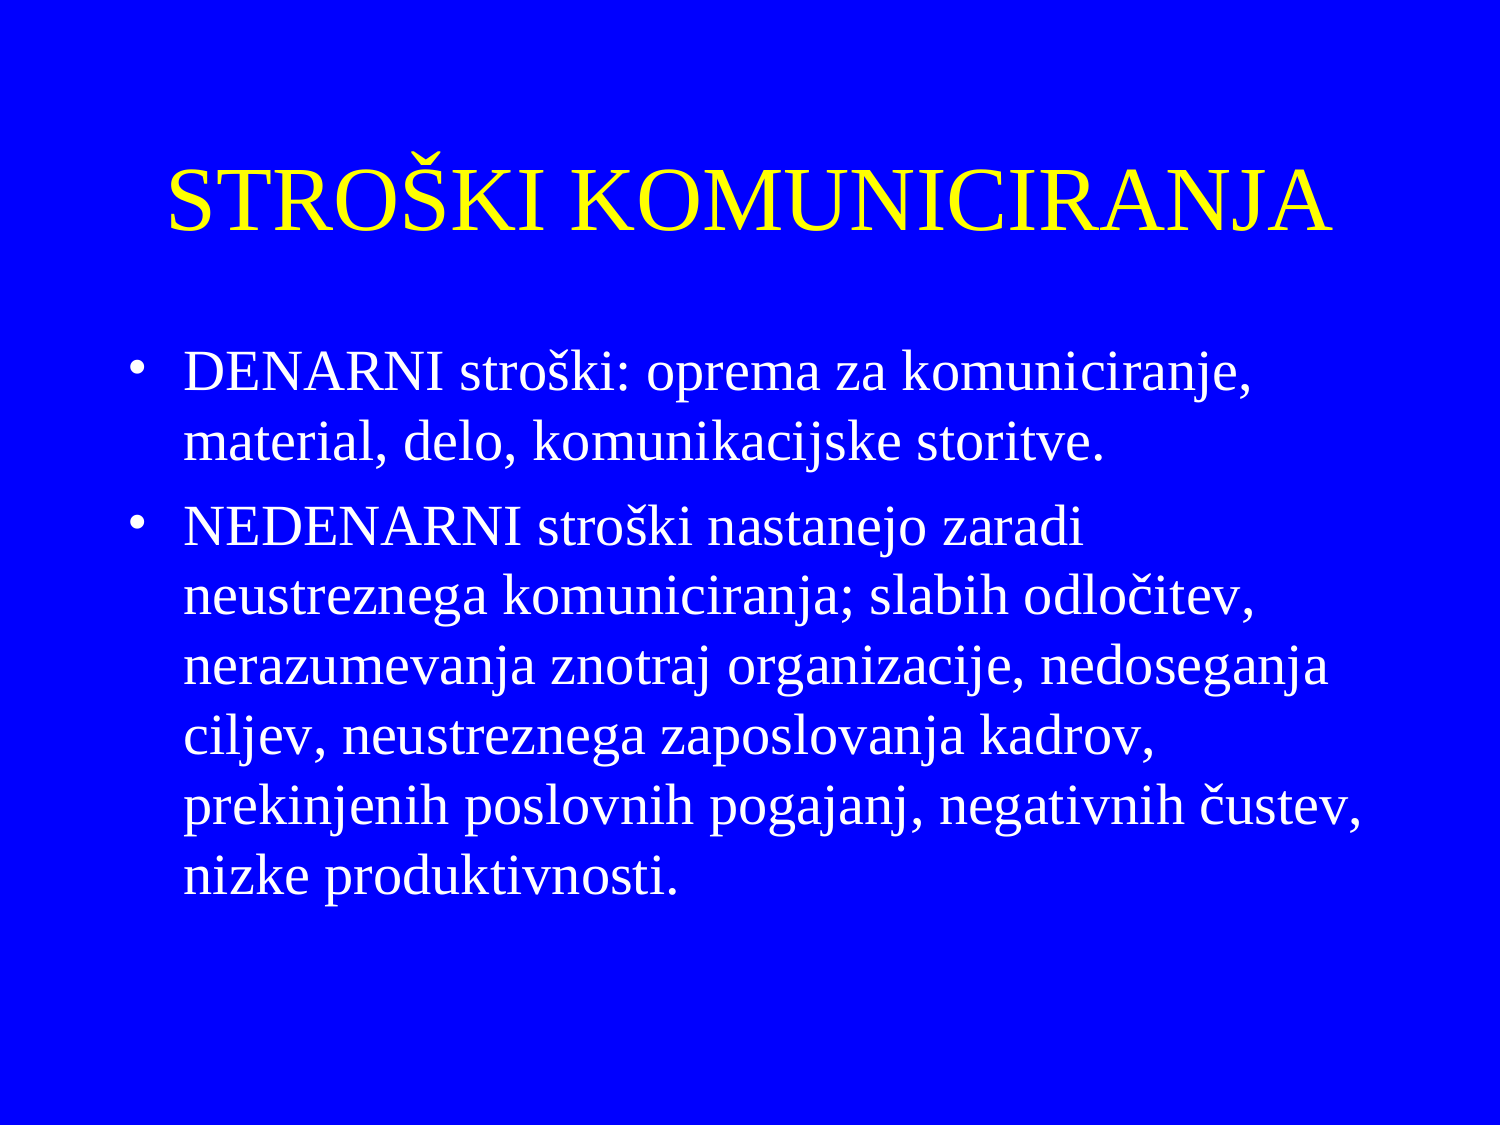

# STROŠKI KOMUNICIRANJA
DENARNI stroški: oprema za komuniciranje, material, delo, komunikacijske storitve.
NEDENARNI stroški nastanejo zaradi neustreznega komuniciranja; slabih odločitev, nerazumevanja znotraj organizacije, nedoseganja ciljev, neustreznega zaposlovanja kadrov, prekinjenih poslovnih pogajanj, negativnih čustev, nizke produktivnosti.